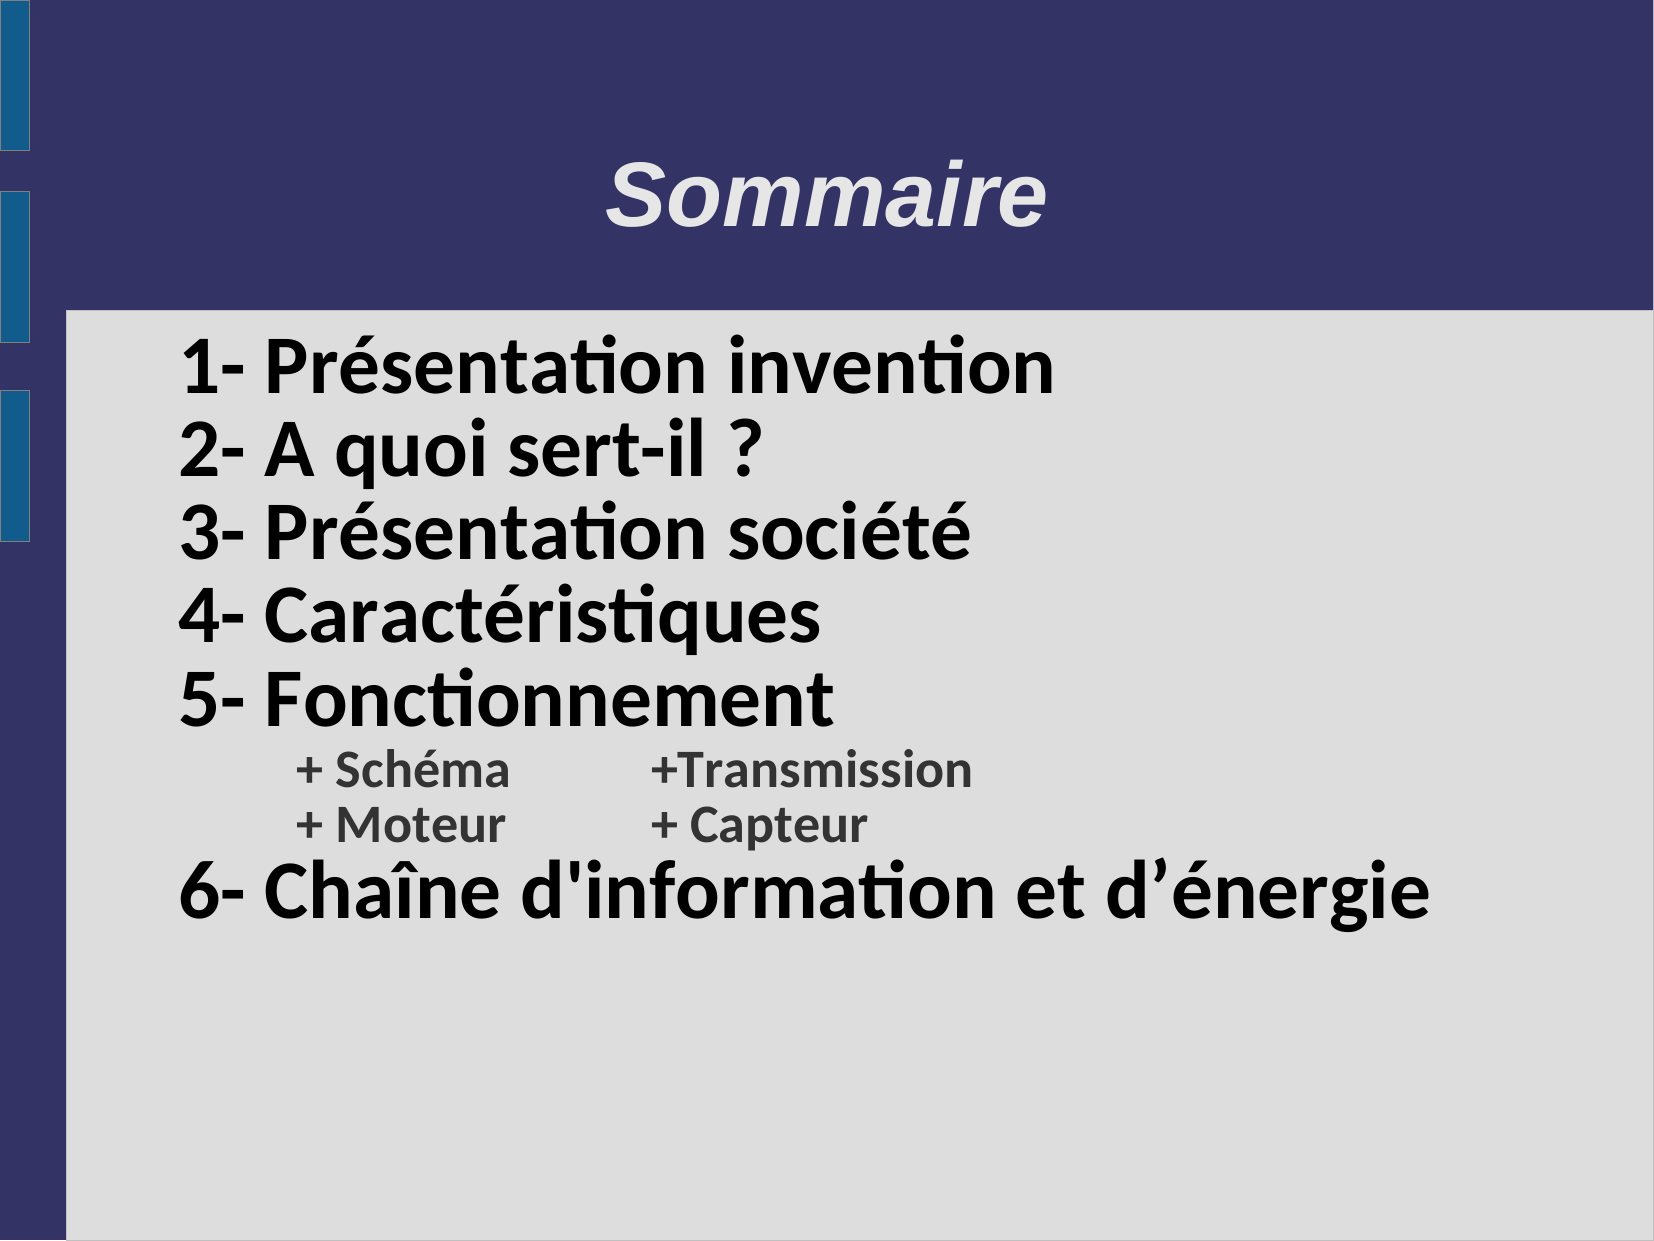

# Sommaire
1- Présentation invention
2- A quoi sert-il ?
3- Présentation société
4- Caractéristiques
5- Fonctionnement
	+ Schéma		+Transmission
	+ Moteur		+ Capteur
6- Chaîne d'information et d’énergie